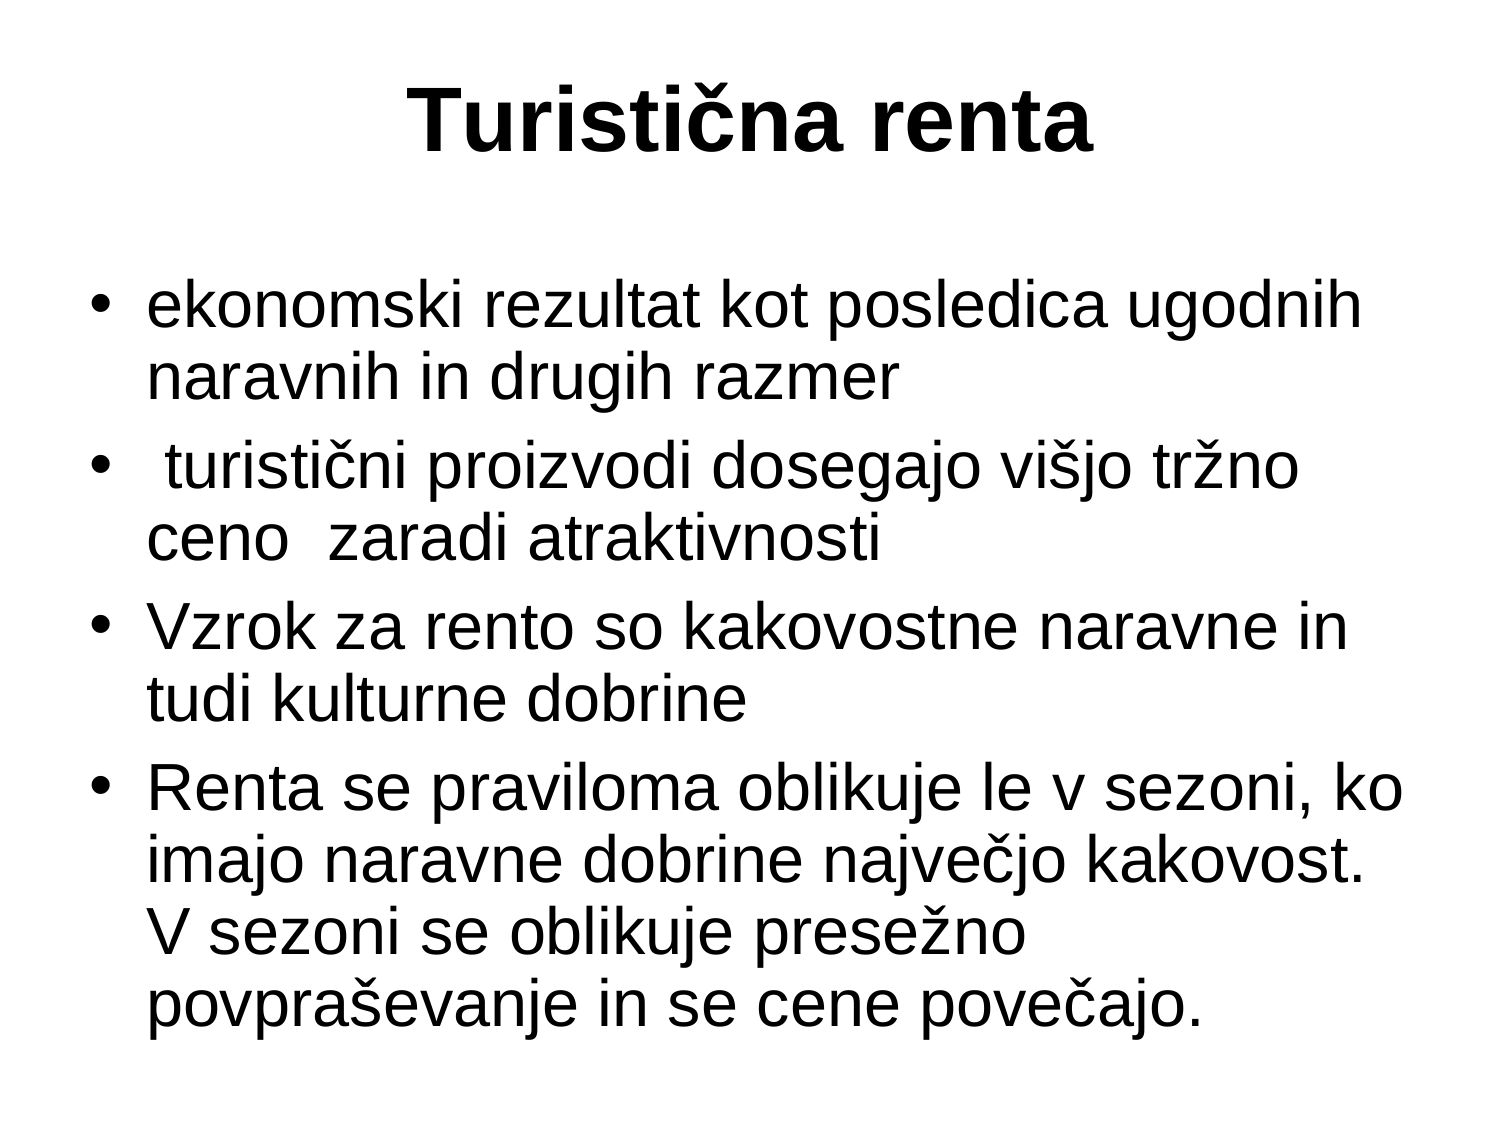

# Turistična renta
ekonomski rezultat kot posledica ugodnih naravnih in drugih razmer
 turistični proizvodi dosegajo višjo tržno ceno zaradi atraktivnosti
Vzrok za rento so kakovostne naravne in tudi kulturne dobrine
Renta se praviloma oblikuje le v sezoni, ko imajo naravne dobrine največjo kakovost. V sezoni se oblikuje presežno povpraševanje in se cene povečajo.